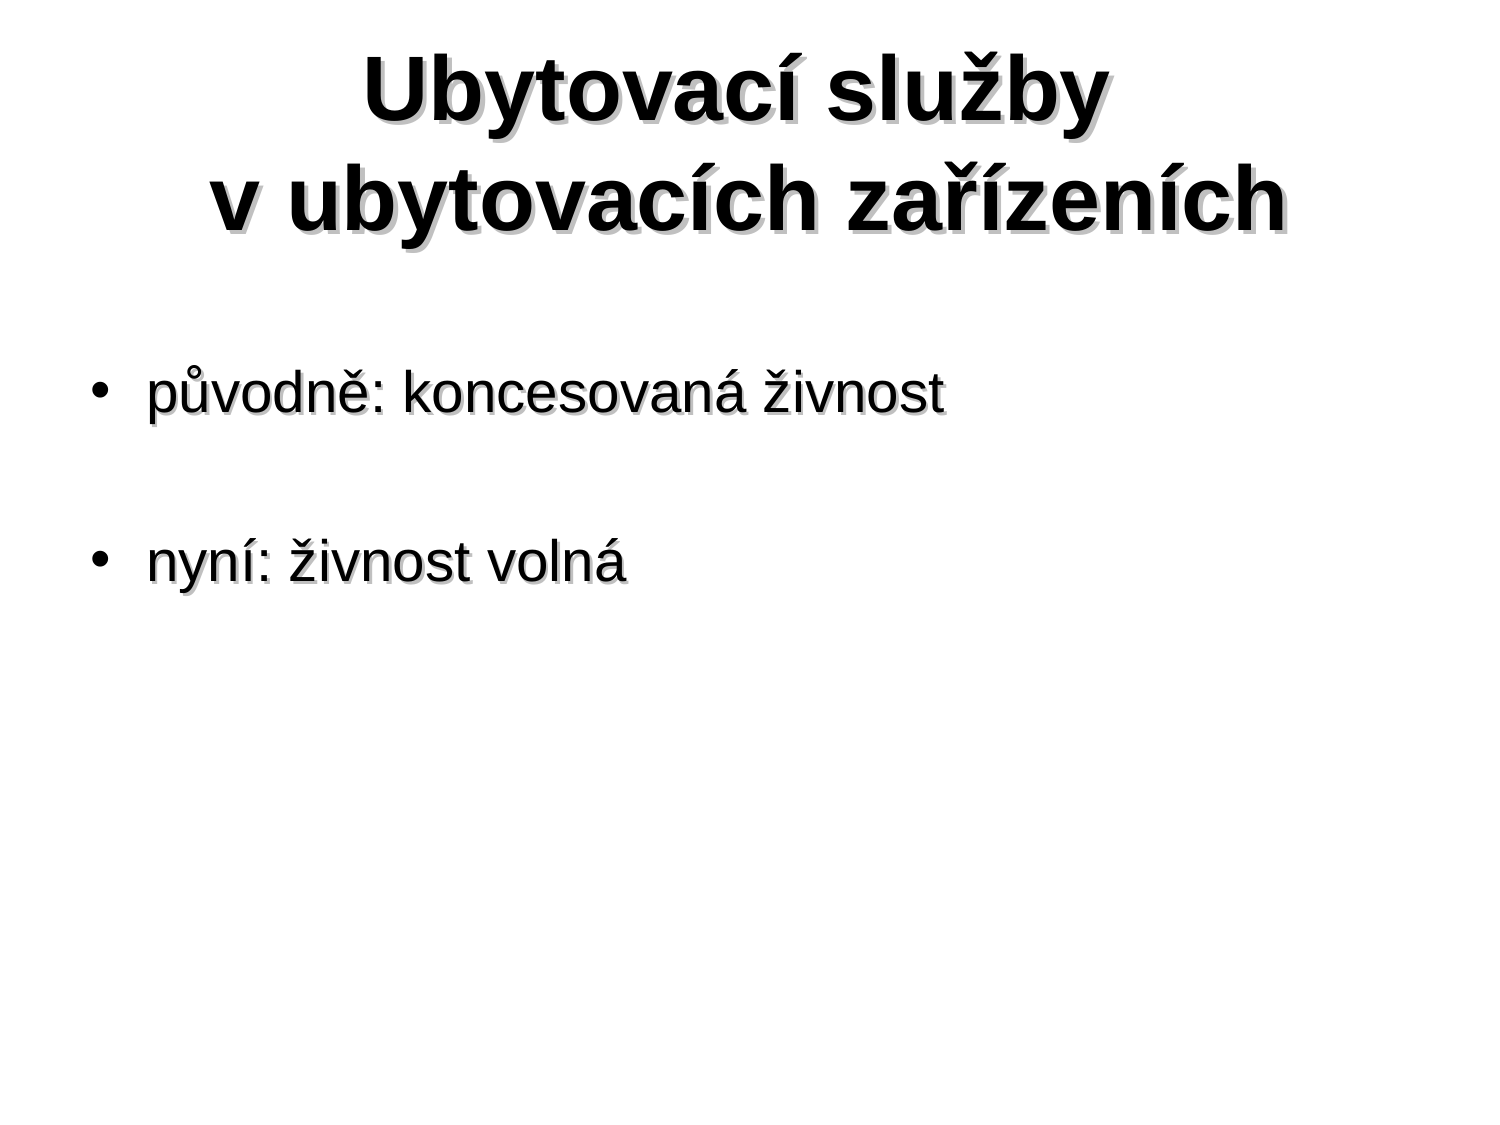

# Ubytovací služby v ubytovacích zařízeních
původně: koncesovaná živnost
nyní: živnost volná